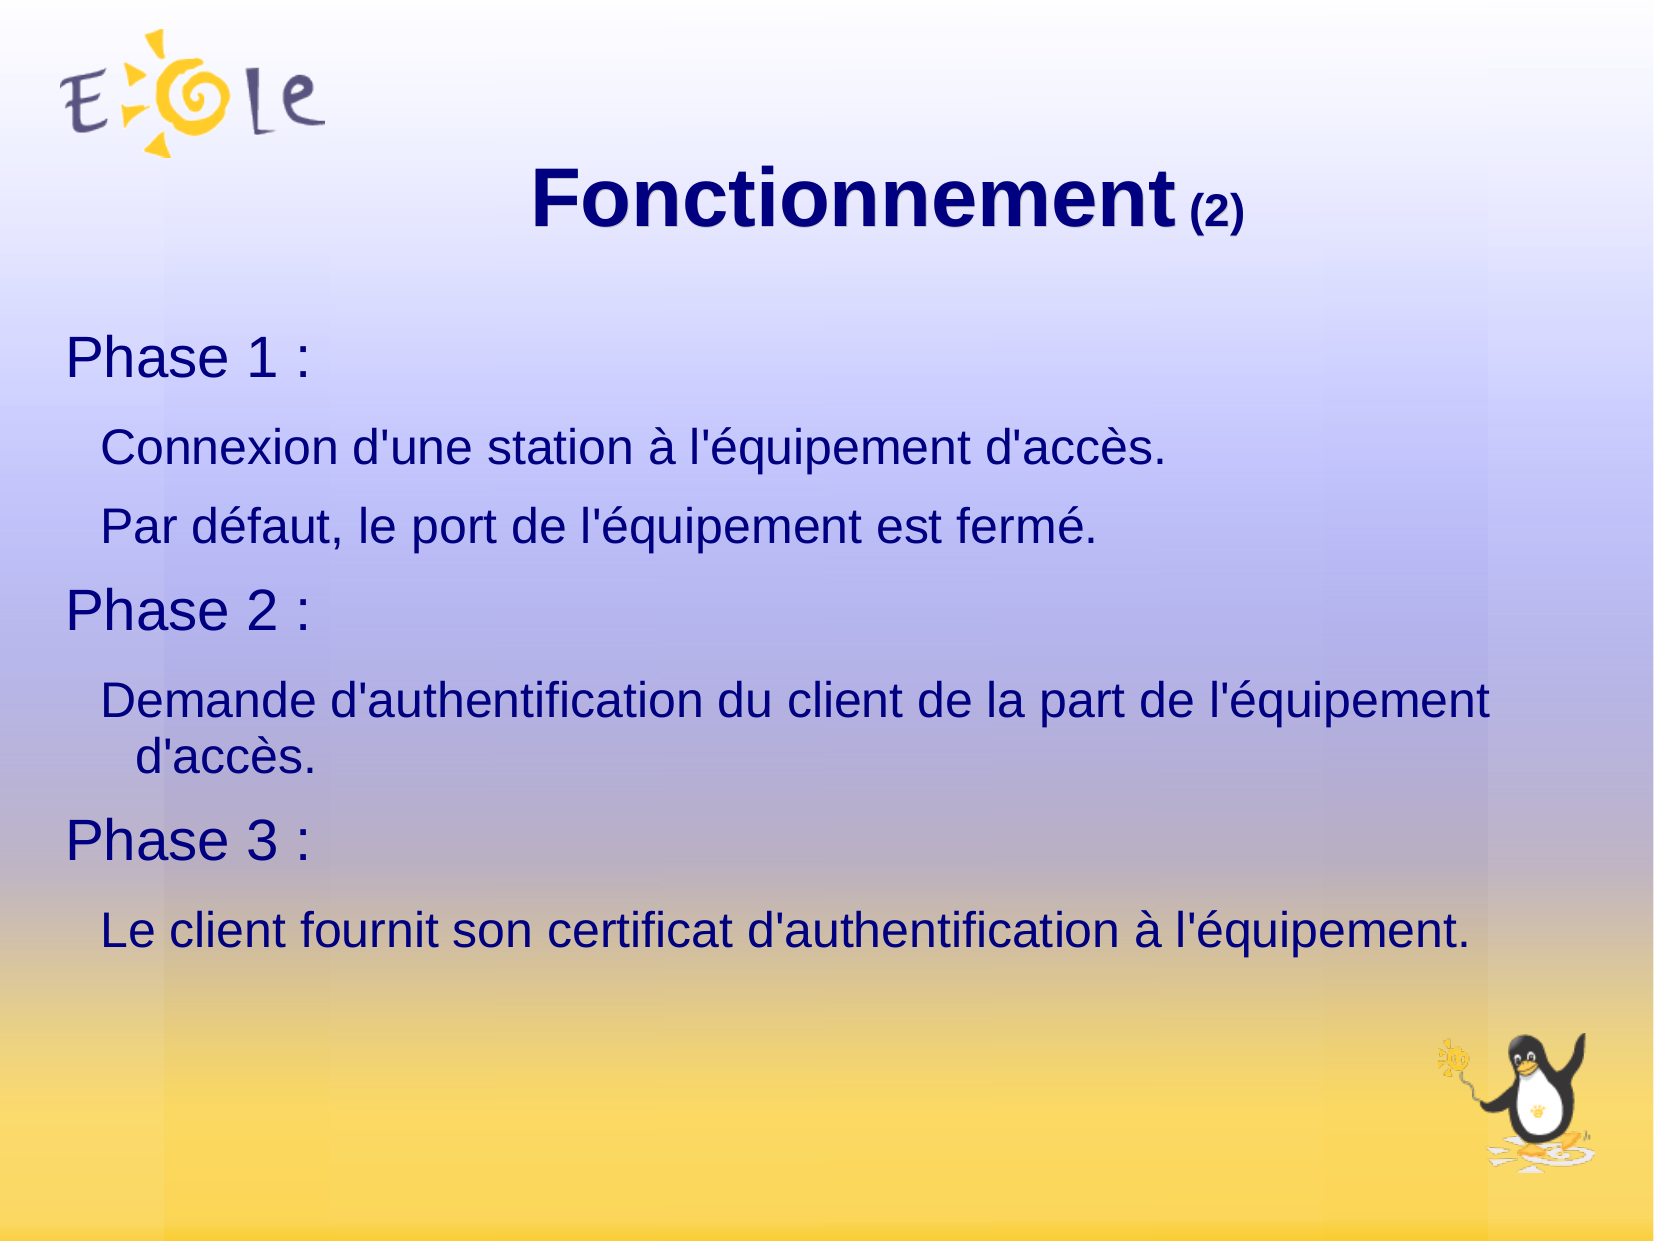

Fonctionnement (2)
# Phase 1 :
Connexion d'une station à l'équipement d'accès.
Par défaut, le port de l'équipement est fermé.
Phase 2 :
Demande d'authentification du client de la part de l'équipement d'accès.
Phase 3 :
Le client fournit son certificat d'authentification à l'équipement.